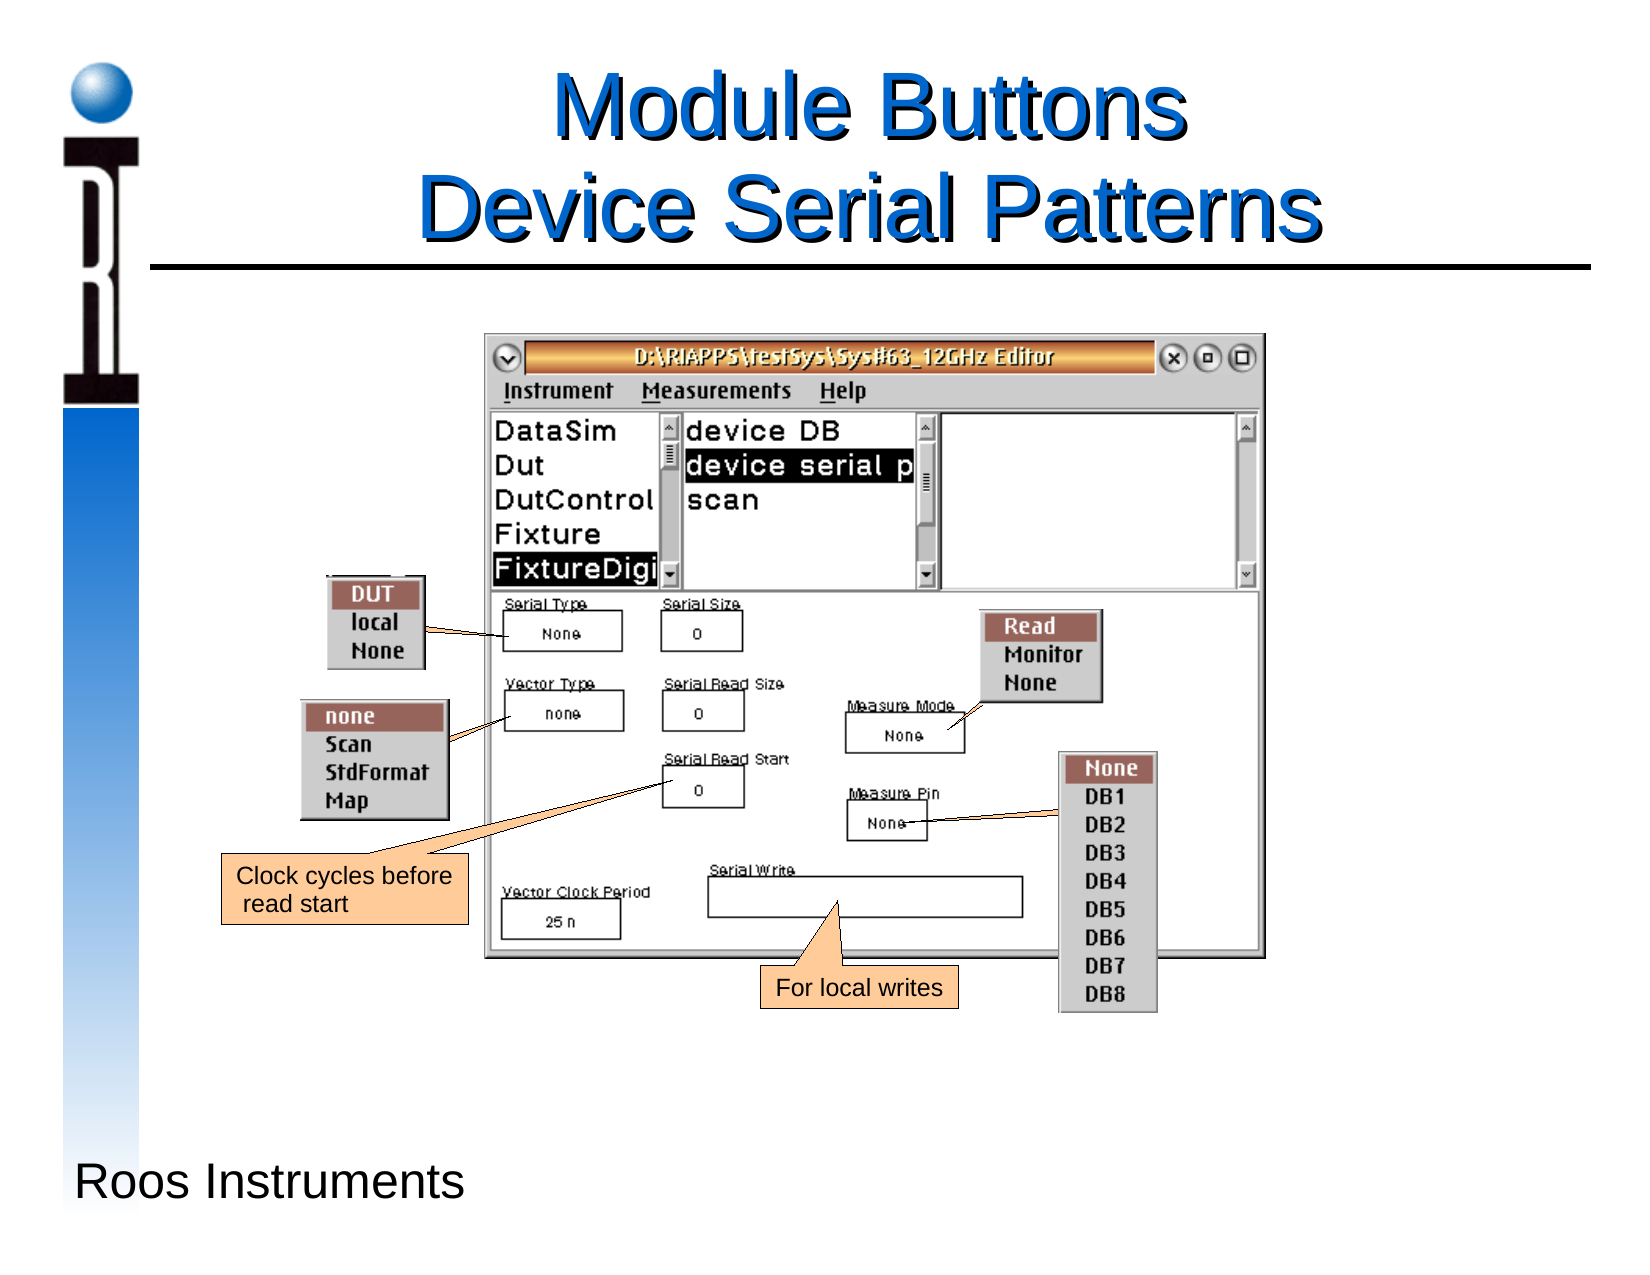

# Module Buttons Device Serial Patterns
Clock cycles before
 read start
For local writes